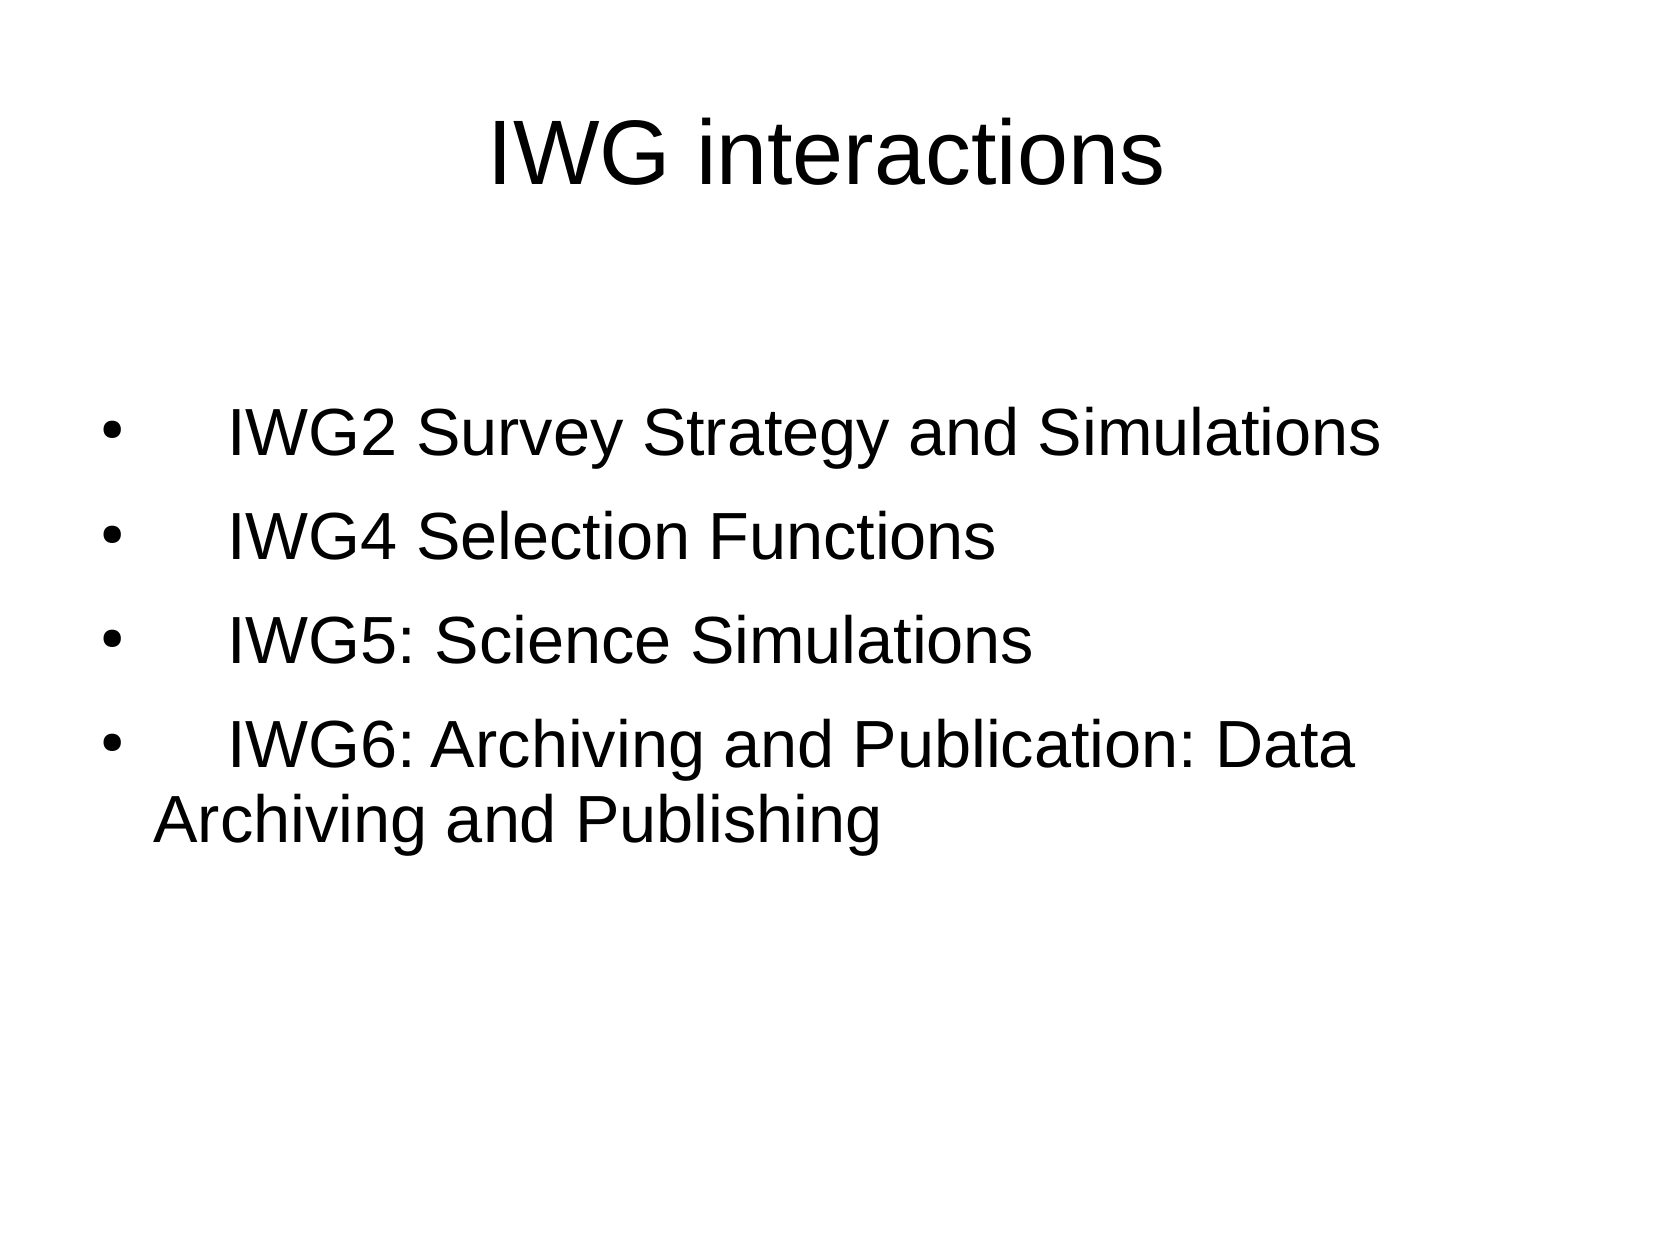

# IWG interactions
 IWG2 Survey Strategy and Simulations
 IWG4 Selection Functions
 IWG5: Science Simulations
 IWG6: Archiving and Publication: Data Archiving and Publishing